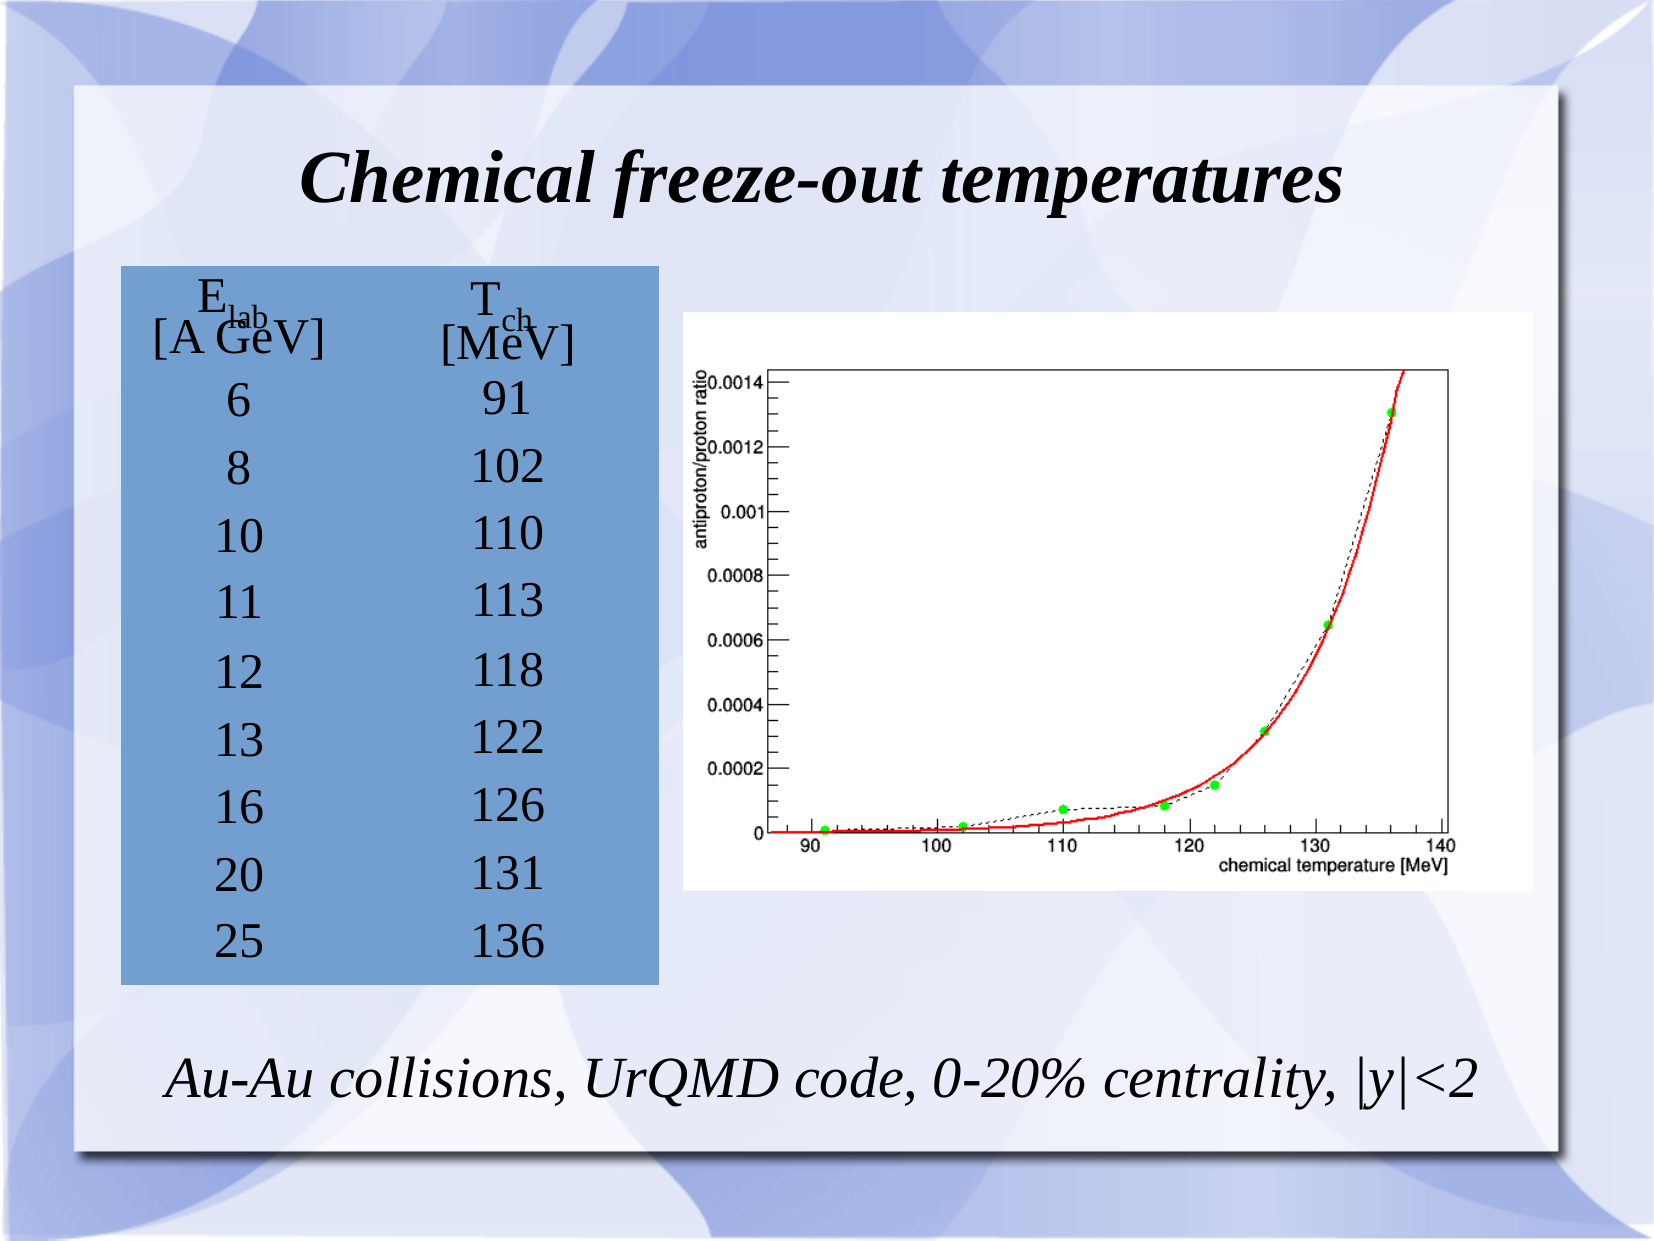

# Chemical freeze-out temperatures
| Elab [A GeV] | Tch [MeV] |
| --- | --- |
| 6 | 91 |
| 8 | 102 |
| 10 | 110 |
| 11 | 113 |
| 12 | 118 |
| 13 | 122 |
| 16 | 126 |
| 20 | 131 |
| 25 | 136 |
Au-Au collisions, UrQMD code, 0-20% centrality, |y|<2